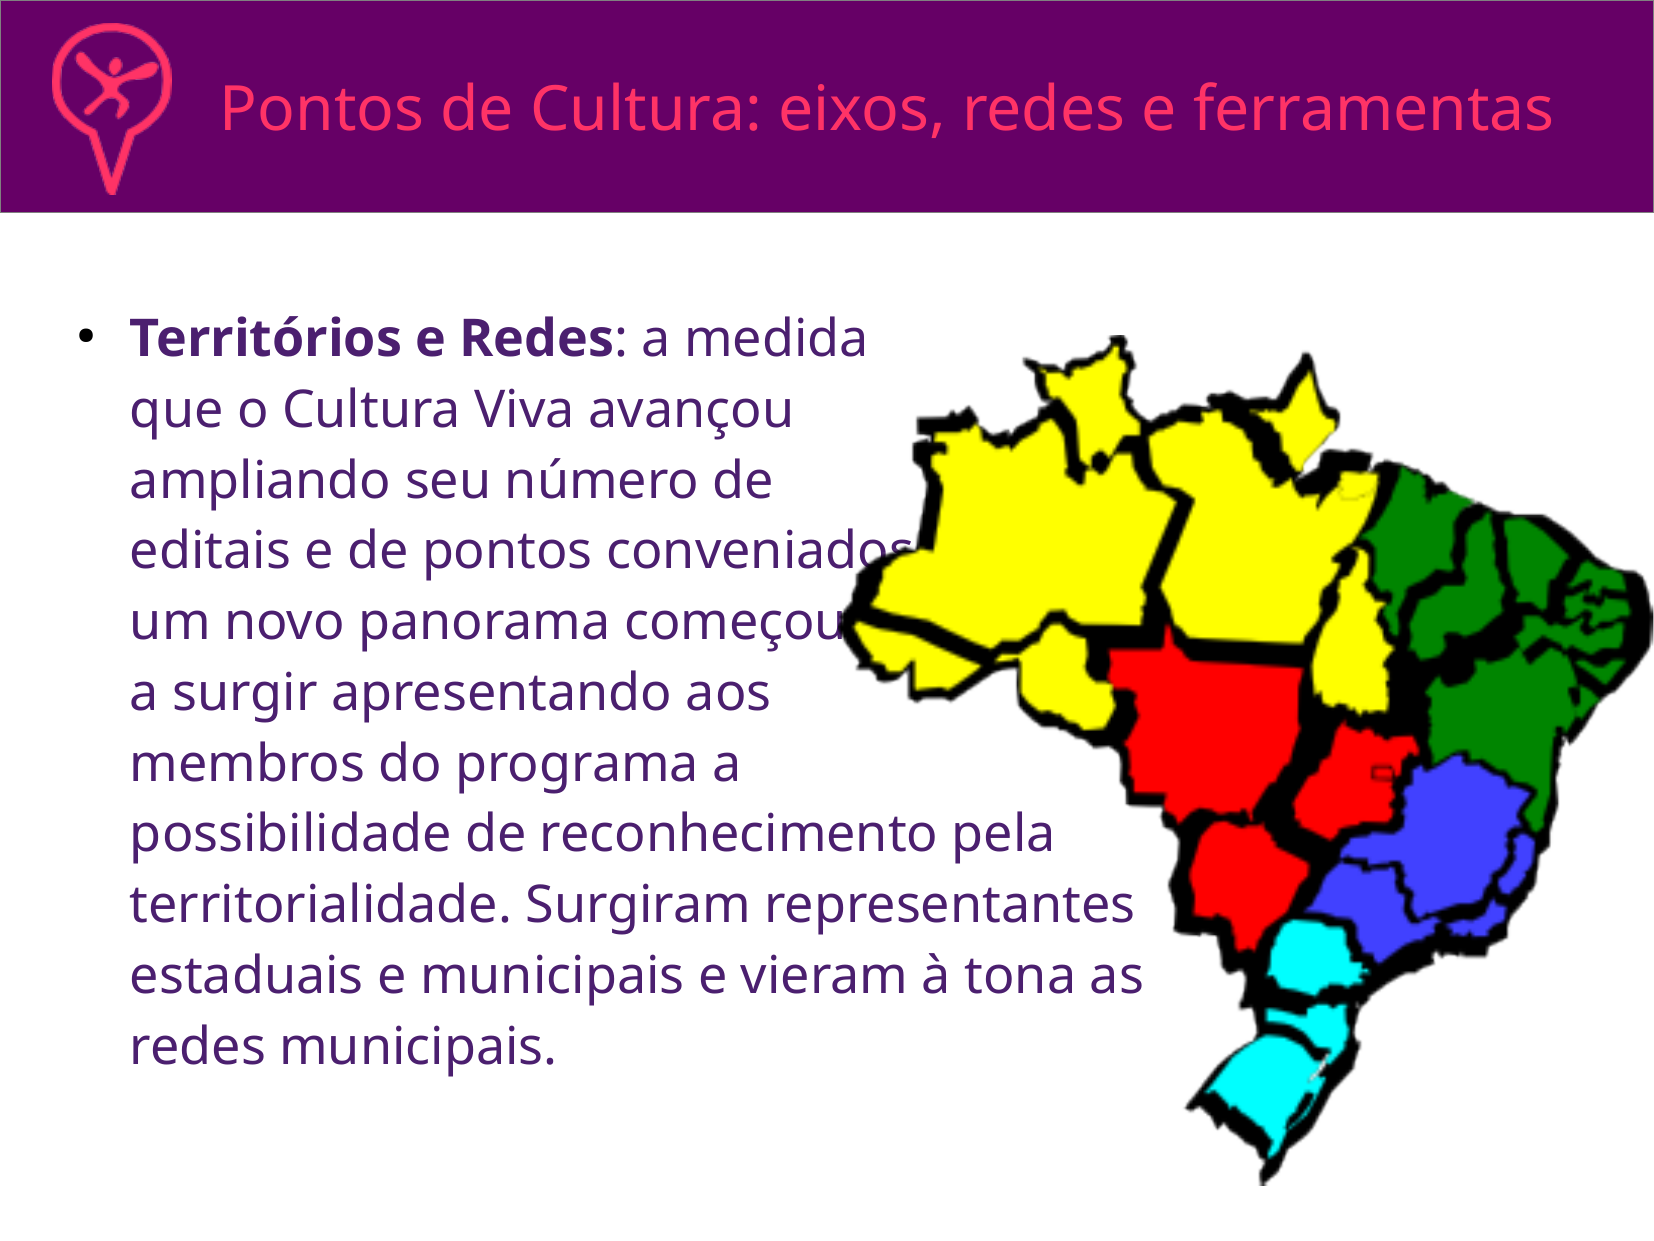

Pontos de Cultura: eixos, redes e ferramentas
#
Territórios e Redes: a medida
que o Cultura Viva avançou
ampliando seu número de
editais e de pontos conveniados,
um novo panorama começou
a surgir apresentando aos
membros do programa a
possibilidade de reconhecimento pela territorialidade. Surgiram representantes estaduais e municipais e vieram à tona as redes municipais.